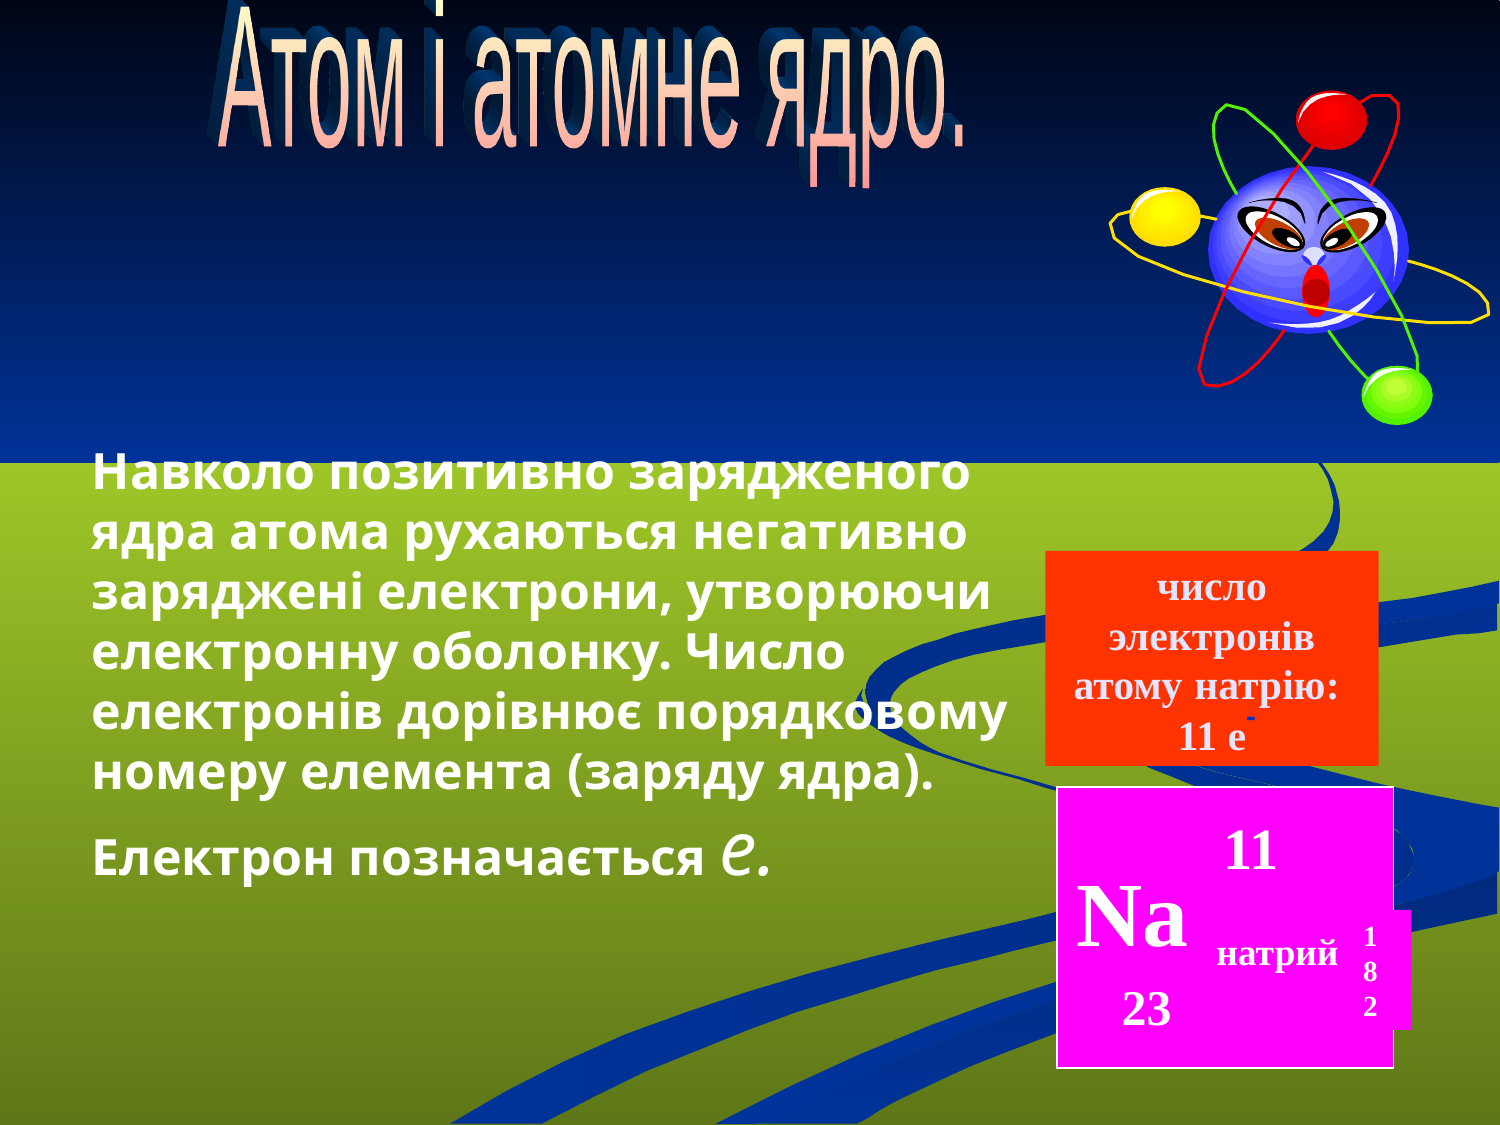

Атом і атомне ядро.
Навколо позитивно зарядженого ядра атома рухаються негативно заряджені електрони, утворюючи електронну оболонку. Число електронів дорівнює порядковому номеру елемента (заряду ядра). Електрон позначається е.
число электронів атому натрію: 11 е
-
11
Na
1
8
2
натрий
23